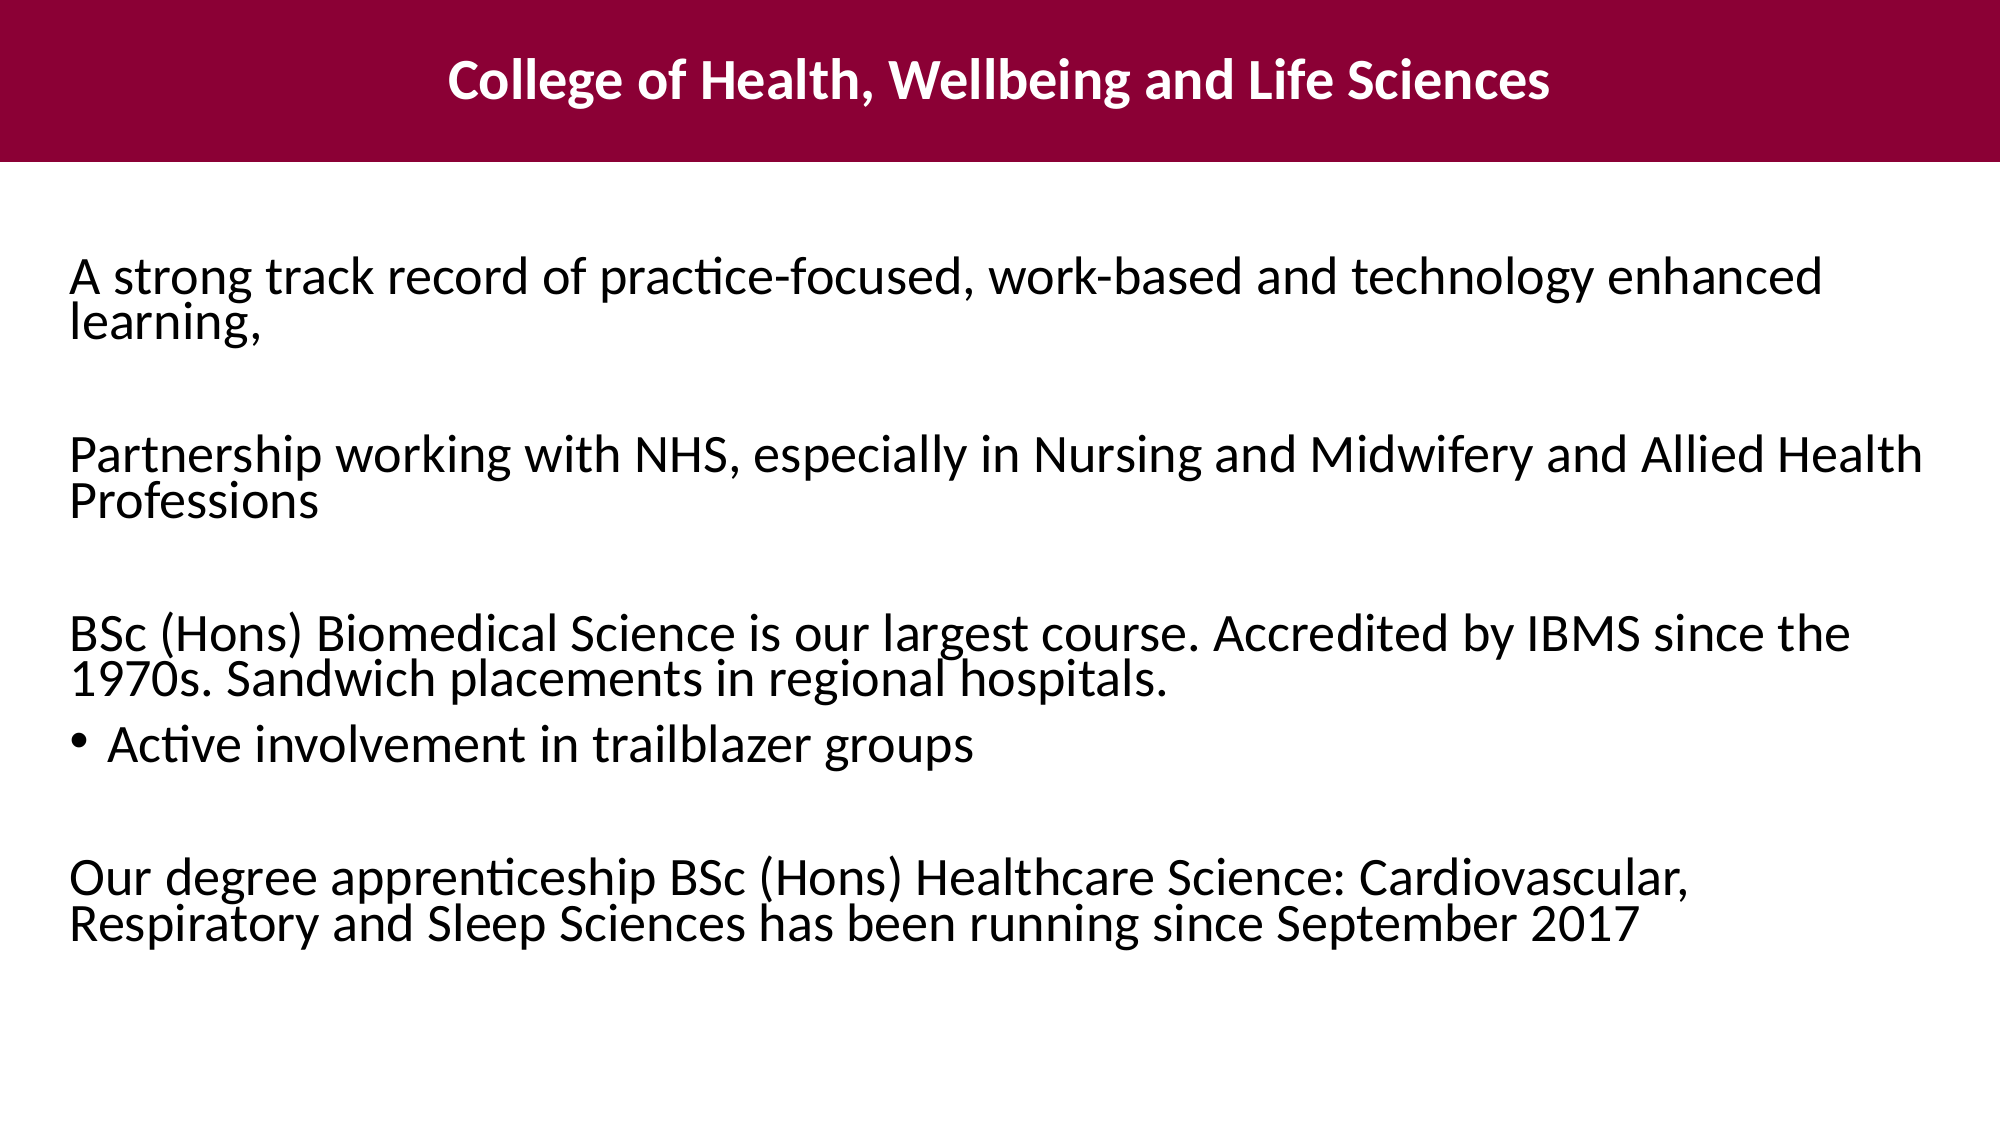

# College of Health, Wellbeing and Life Sciences
A strong track record of practice-focused, work-based and technology enhanced learning,
Partnership working with NHS, especially in Nursing and Midwifery and Allied Health Professions
BSc (Hons) Biomedical Science is our largest course. Accredited by IBMS since the 1970s. Sandwich placements in regional hospitals.
Active involvement in trailblazer groups
Our degree apprenticeship BSc (Hons) Healthcare Science: Cardiovascular, Respiratory and Sleep Sciences has been running since September 2017